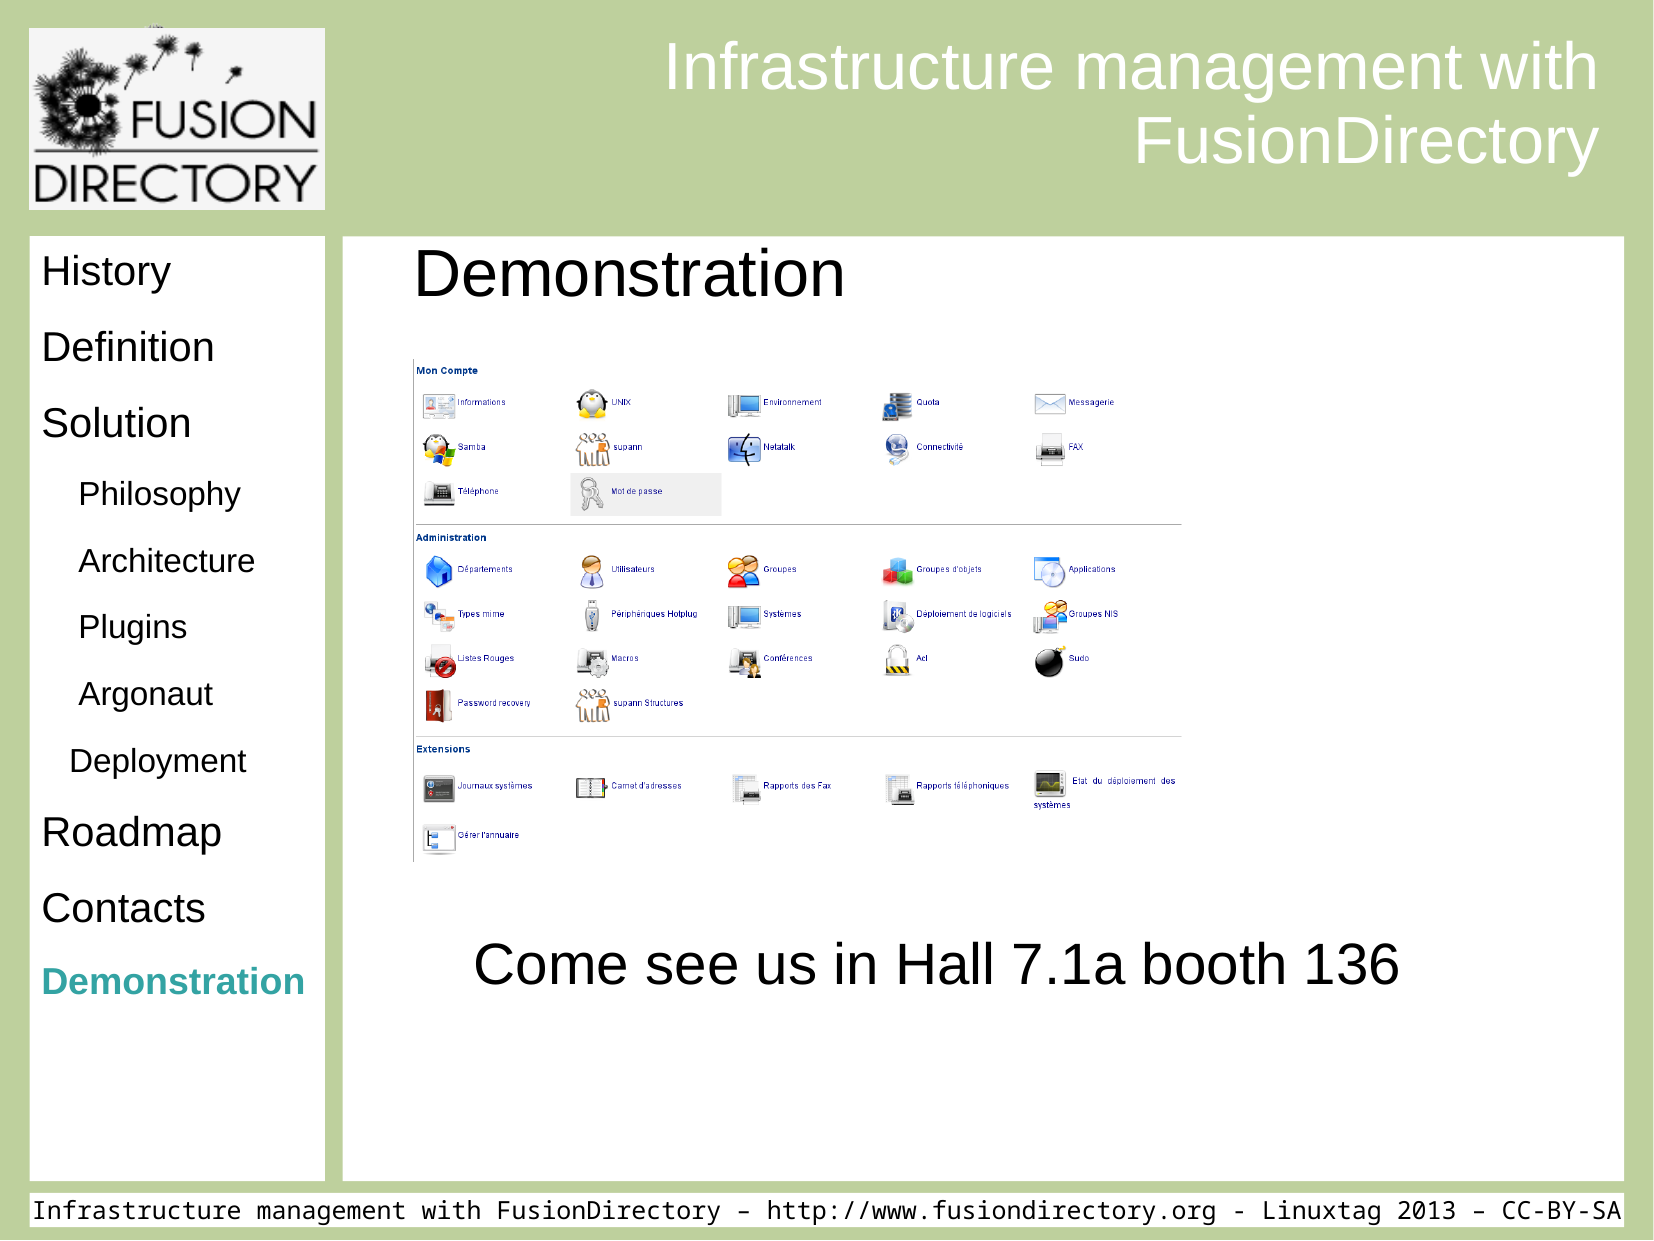

# Infrastructure management with FusionDirectory
History
Definition
Solution
 Philosophy
 Architecture
 Plugins
 Argonaut
 Deployment
Roadmap
Contacts
Demonstration
Demonstration
Come see us in Hall 7.1a booth 136